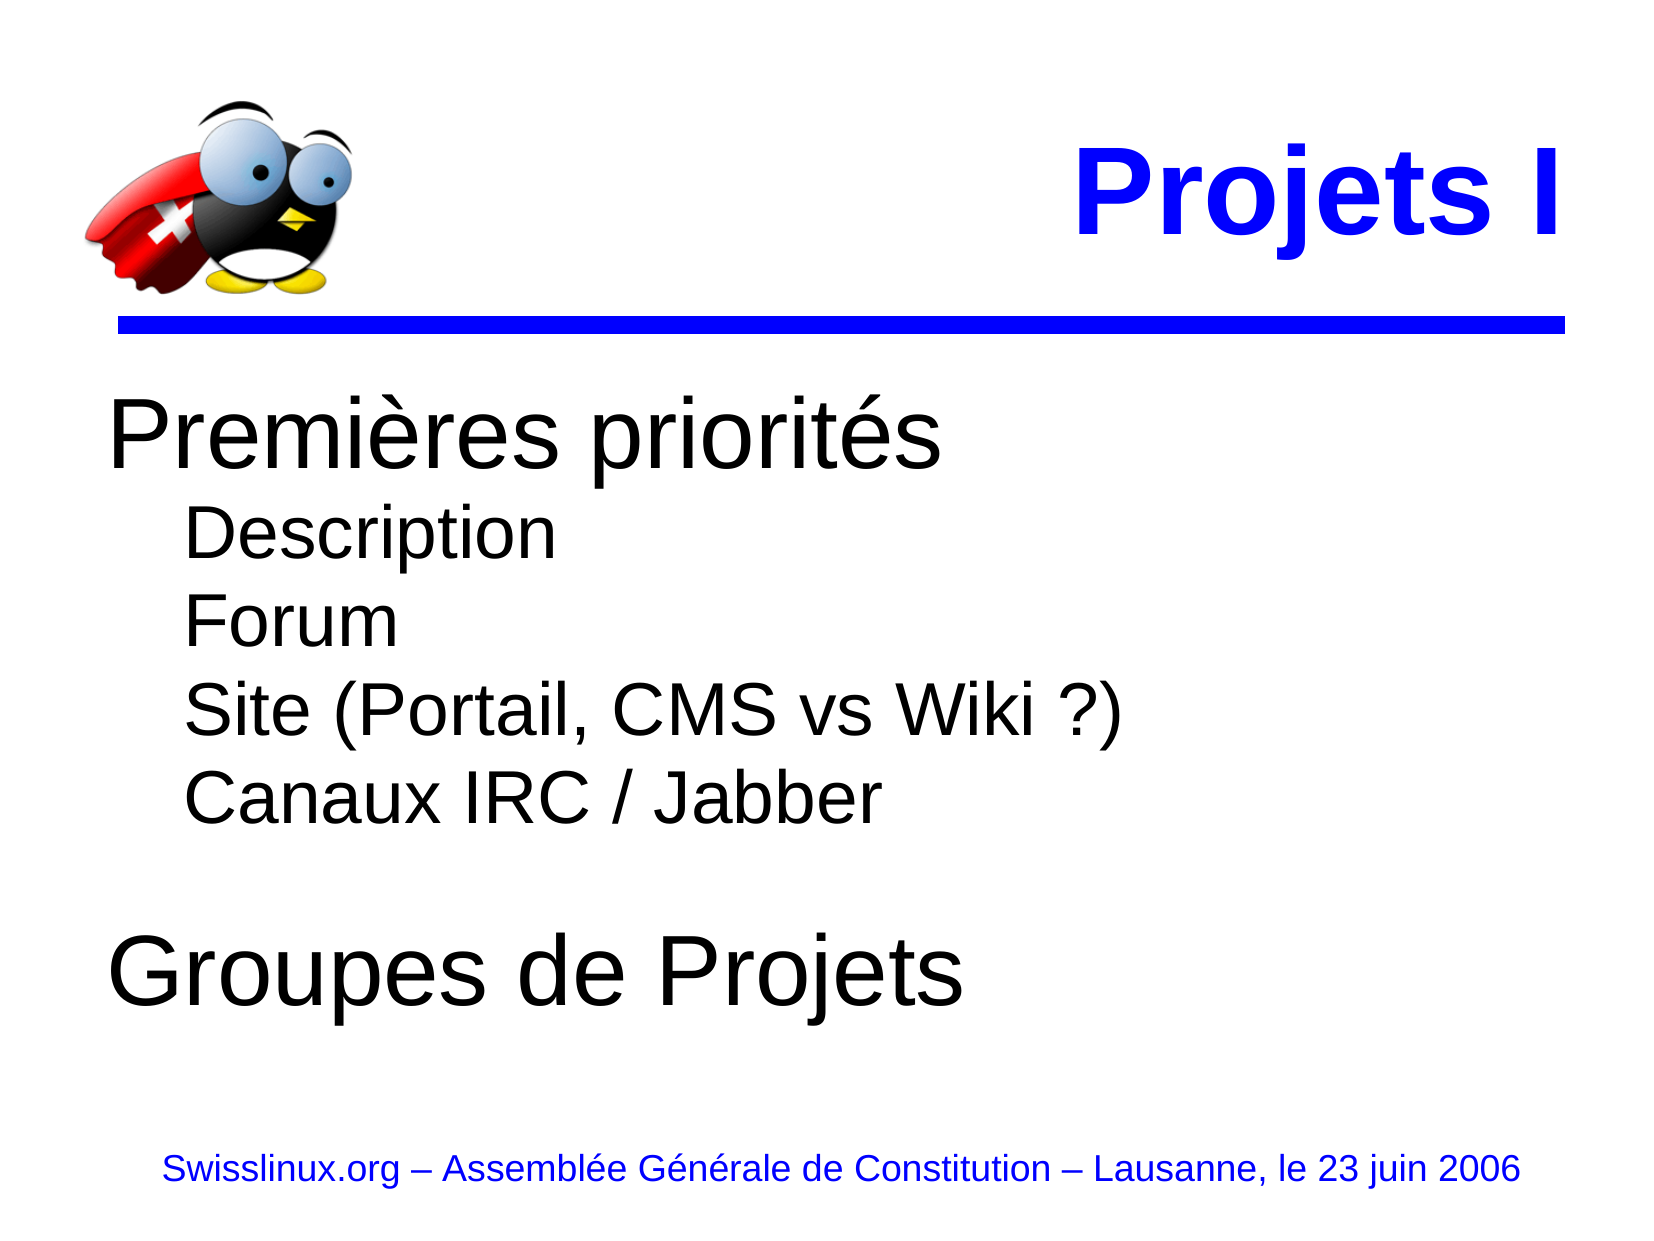

# Projets I
Premières priorités
Description
Forum
Site (Portail, CMS vs Wiki ?)
Canaux IRC / Jabber
Groupes de Projets
Swisslinux.org – Assemblée Générale de Constitution – Lausanne, le 23 juin 2006